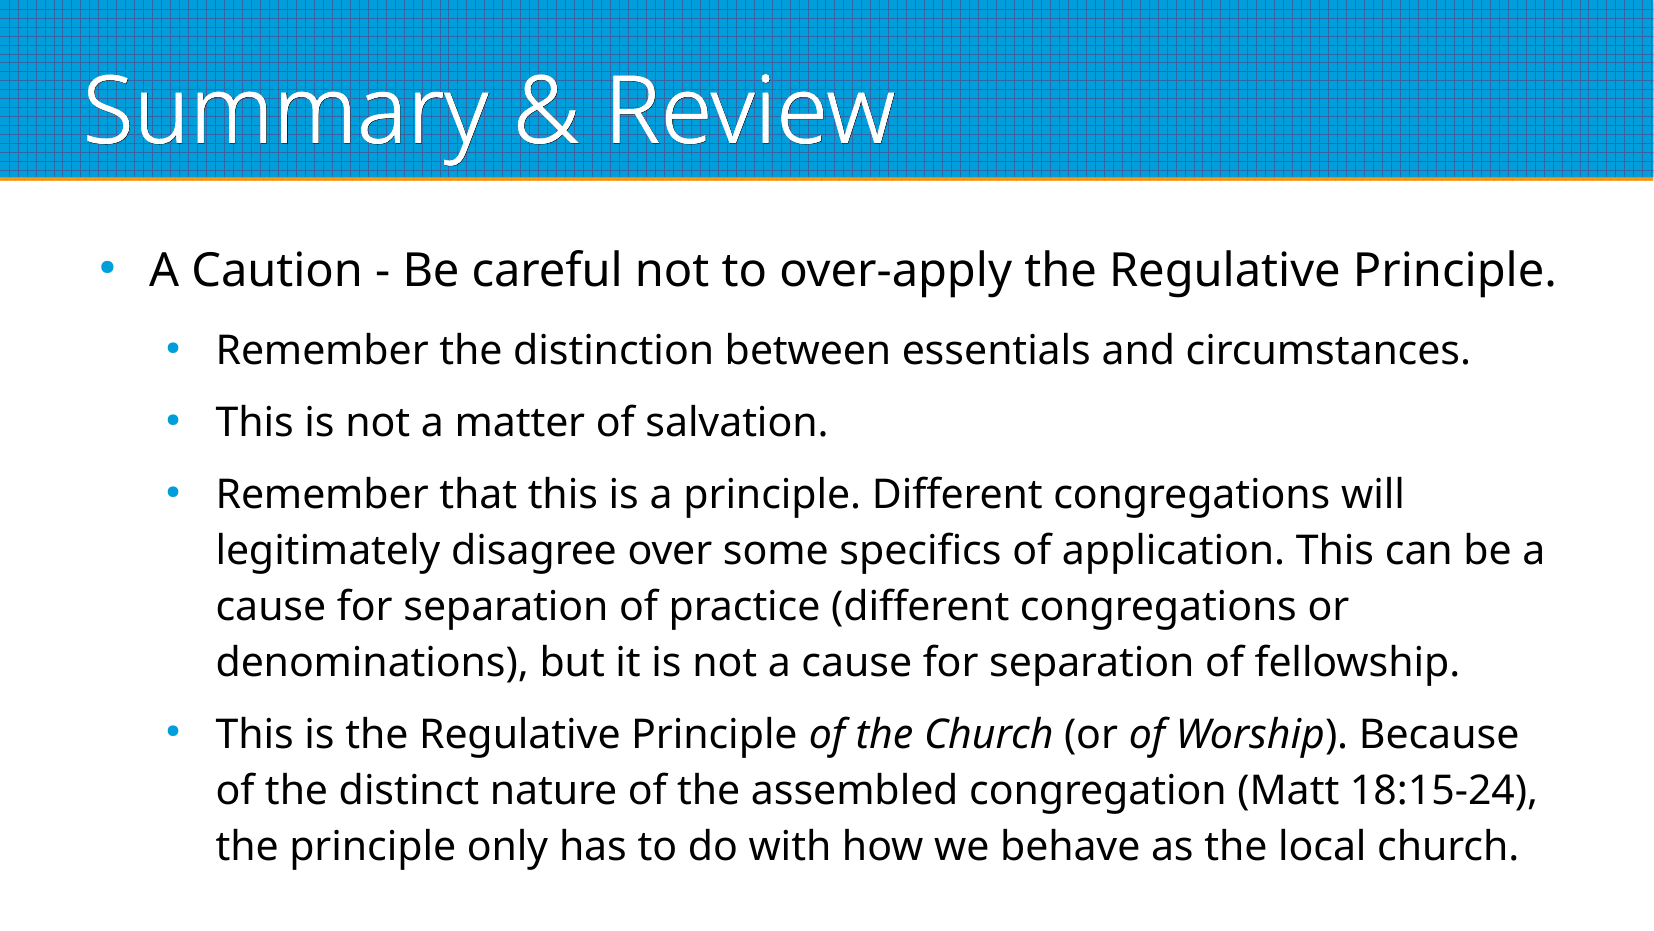

# Summary & Review
A Caution - Be careful not to over-apply the Regulative Principle.
Remember the distinction between essentials and circumstances.
This is not a matter of salvation.
Remember that this is a principle. Different congregations will legitimately disagree over some specifics of application. This can be a cause for separation of practice (different congregations or denominations), but it is not a cause for separation of fellowship.
This is the Regulative Principle of the Church (or of Worship). Because of the distinct nature of the assembled congregation (Matt 18:15-24), the principle only has to do with how we behave as the local church.